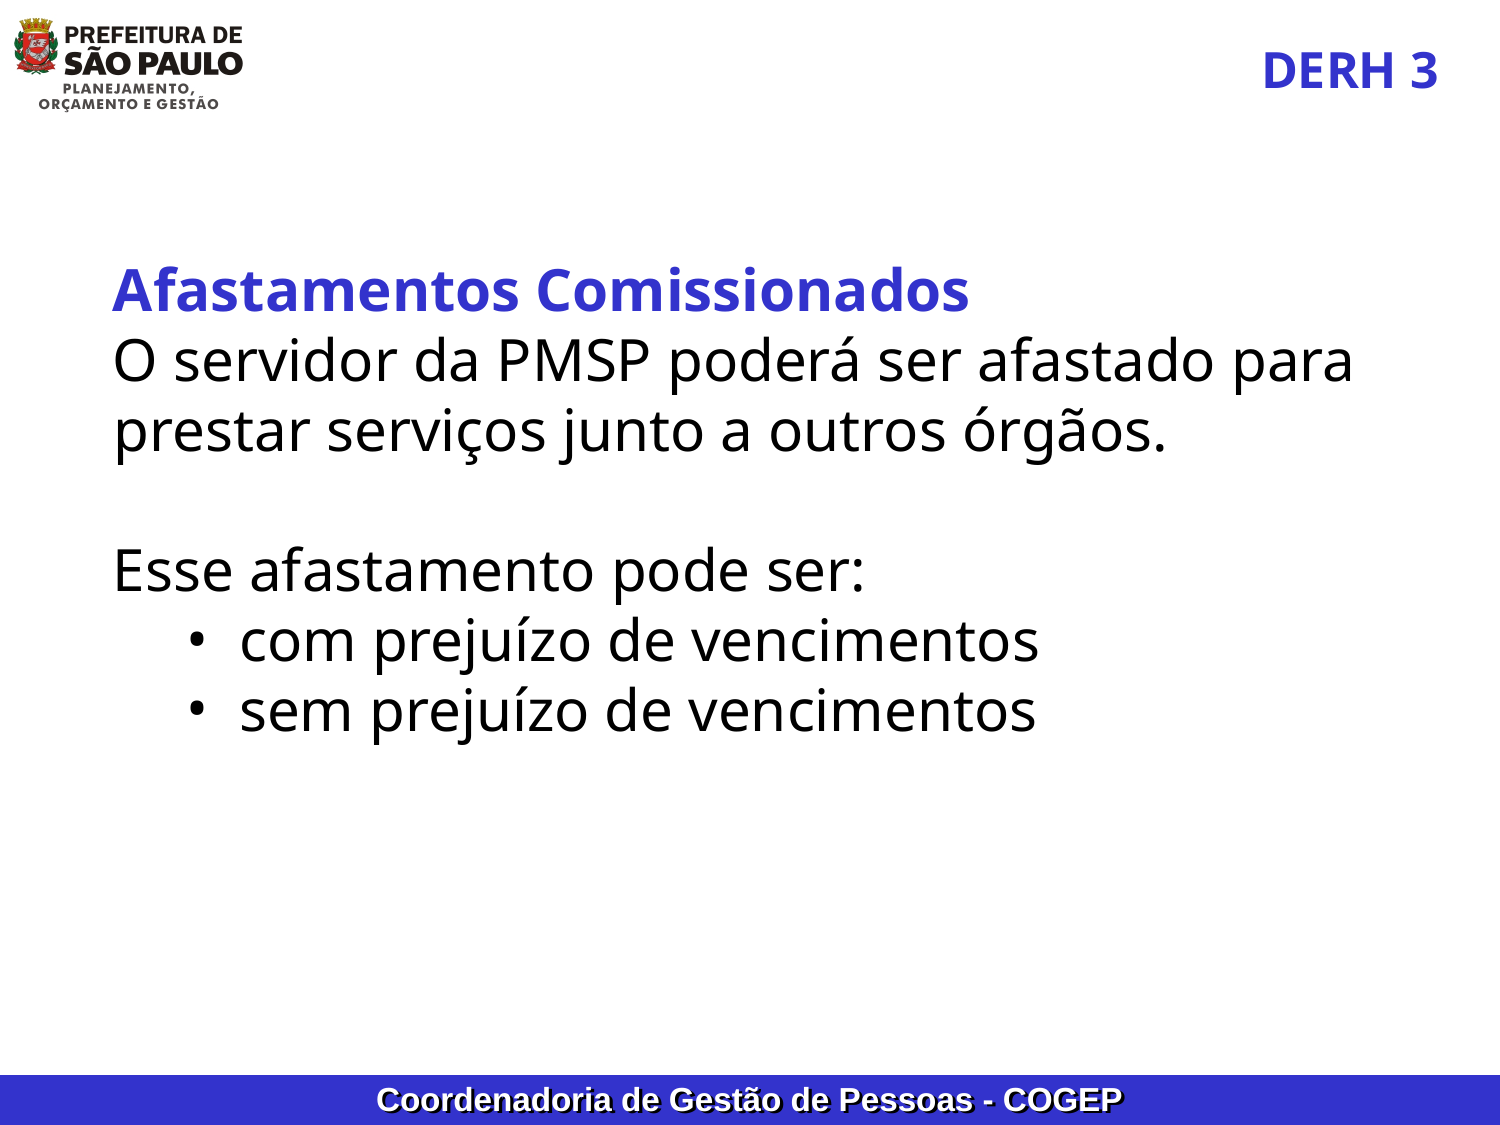

DERH 3
Afastamentos Comissionados
O servidor da PMSP poderá ser afastado para prestar serviços junto a outros órgãos.
Esse afastamento pode ser:
 com prejuízo de vencimentos
 sem prejuízo de vencimentos